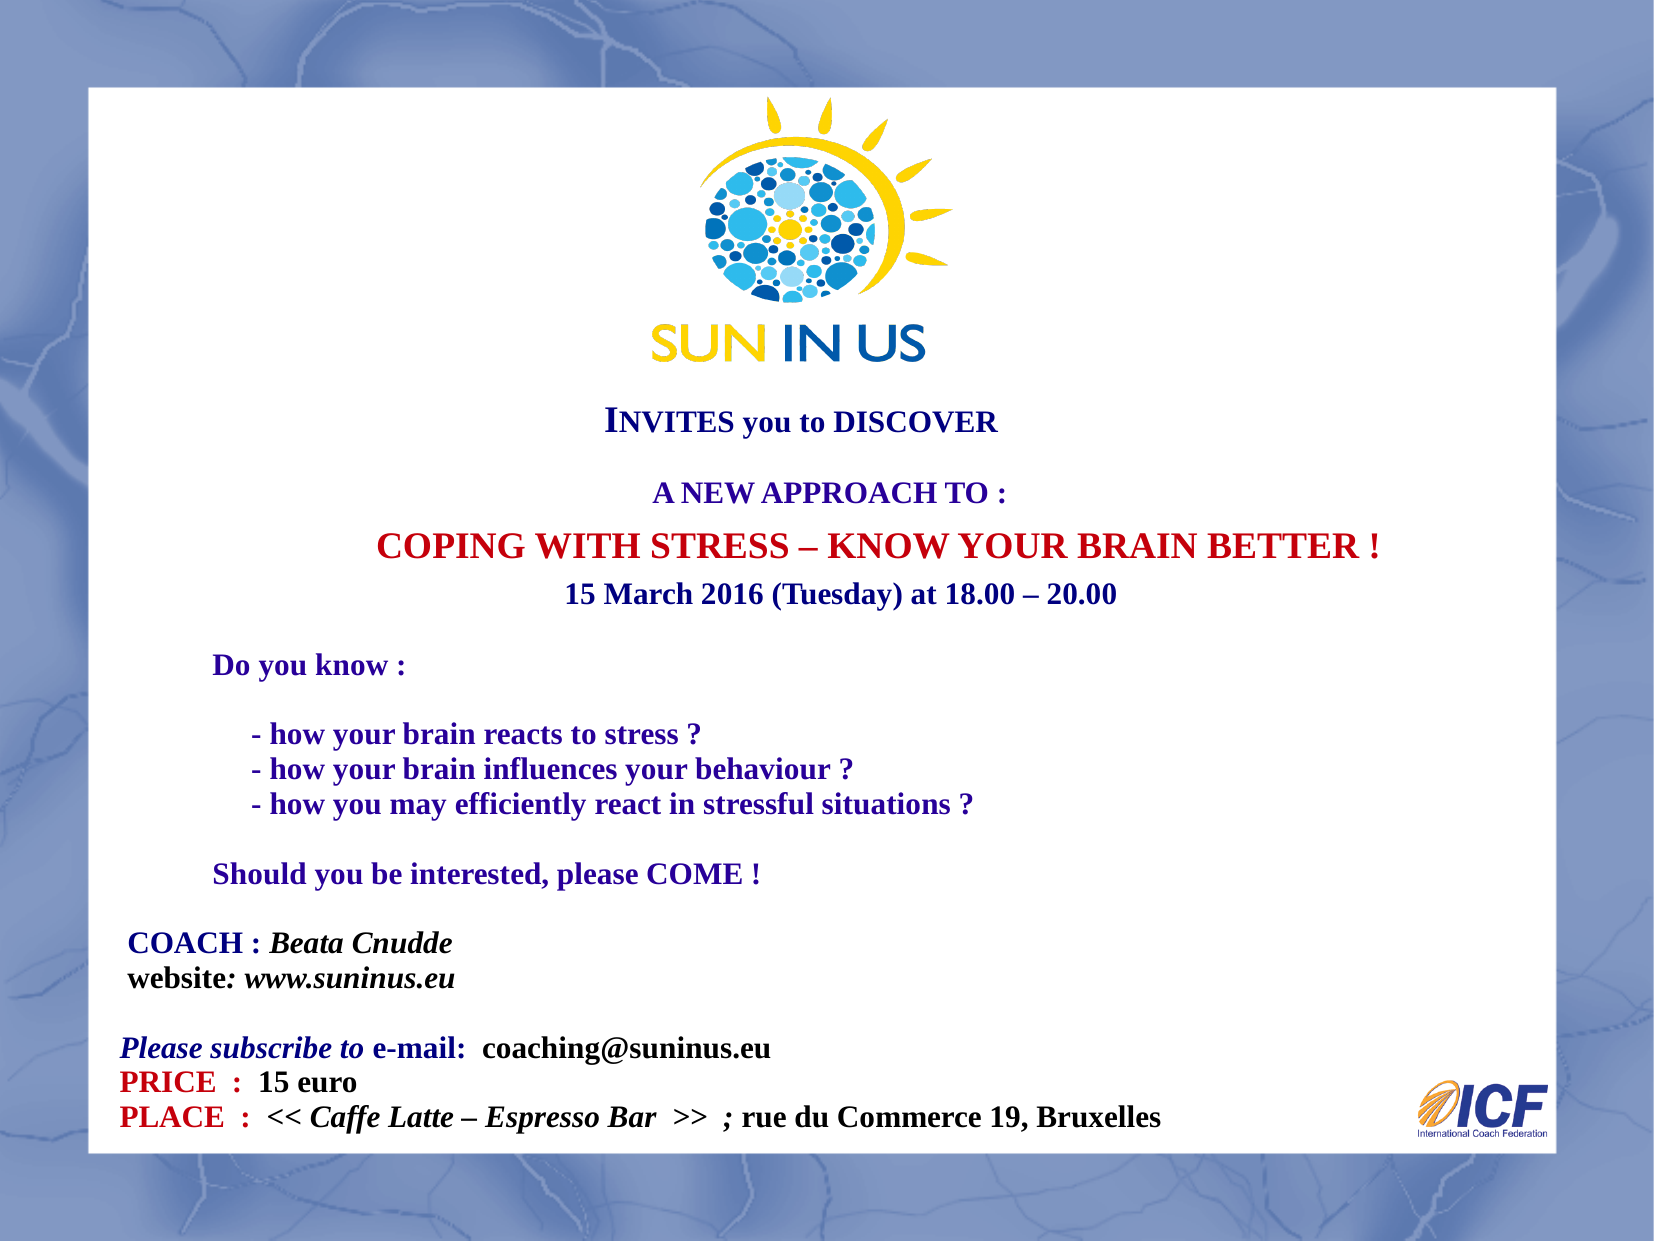

# INVITES you to DISCOVER A NEW APPROACH TO : COPING WITH STRESS – KNOW YOUR BRAIN BETTER ! 15 March 2016 (Tuesday) at 18.00 – 20.00 Do you know : - how your brain reacts to stress ? - how your brain influences your behaviour ? - how you may efficiently react in stressful situations ? Should you be interested, please COME ! COACH : Beata Cnudde website: www.suninus.eu Please subscribe to e-mail: coaching@suninus.eu PRICE : 15 euro PLACE : << Caffe Latte – Espresso Bar >> ; rue du Commerce 19, Bruxelles